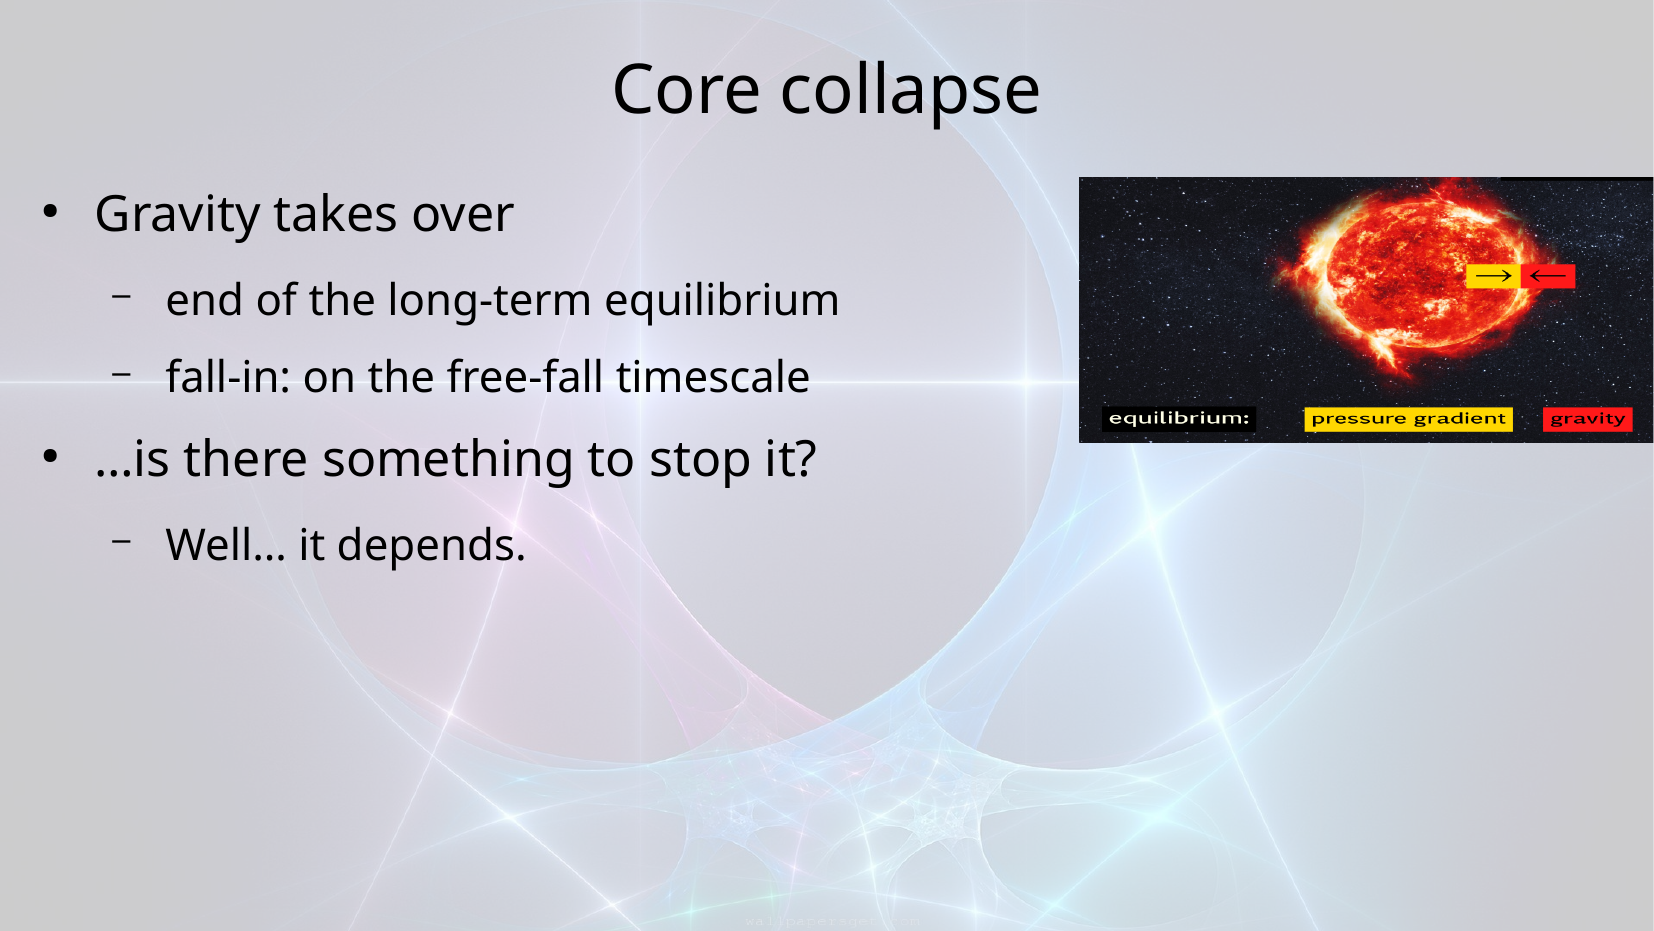

# Core collapse
Gravity takes over
end of the long-term equilibrium
fall-in: on the free-fall timescale
…is there something to stop it?
Well… it depends.